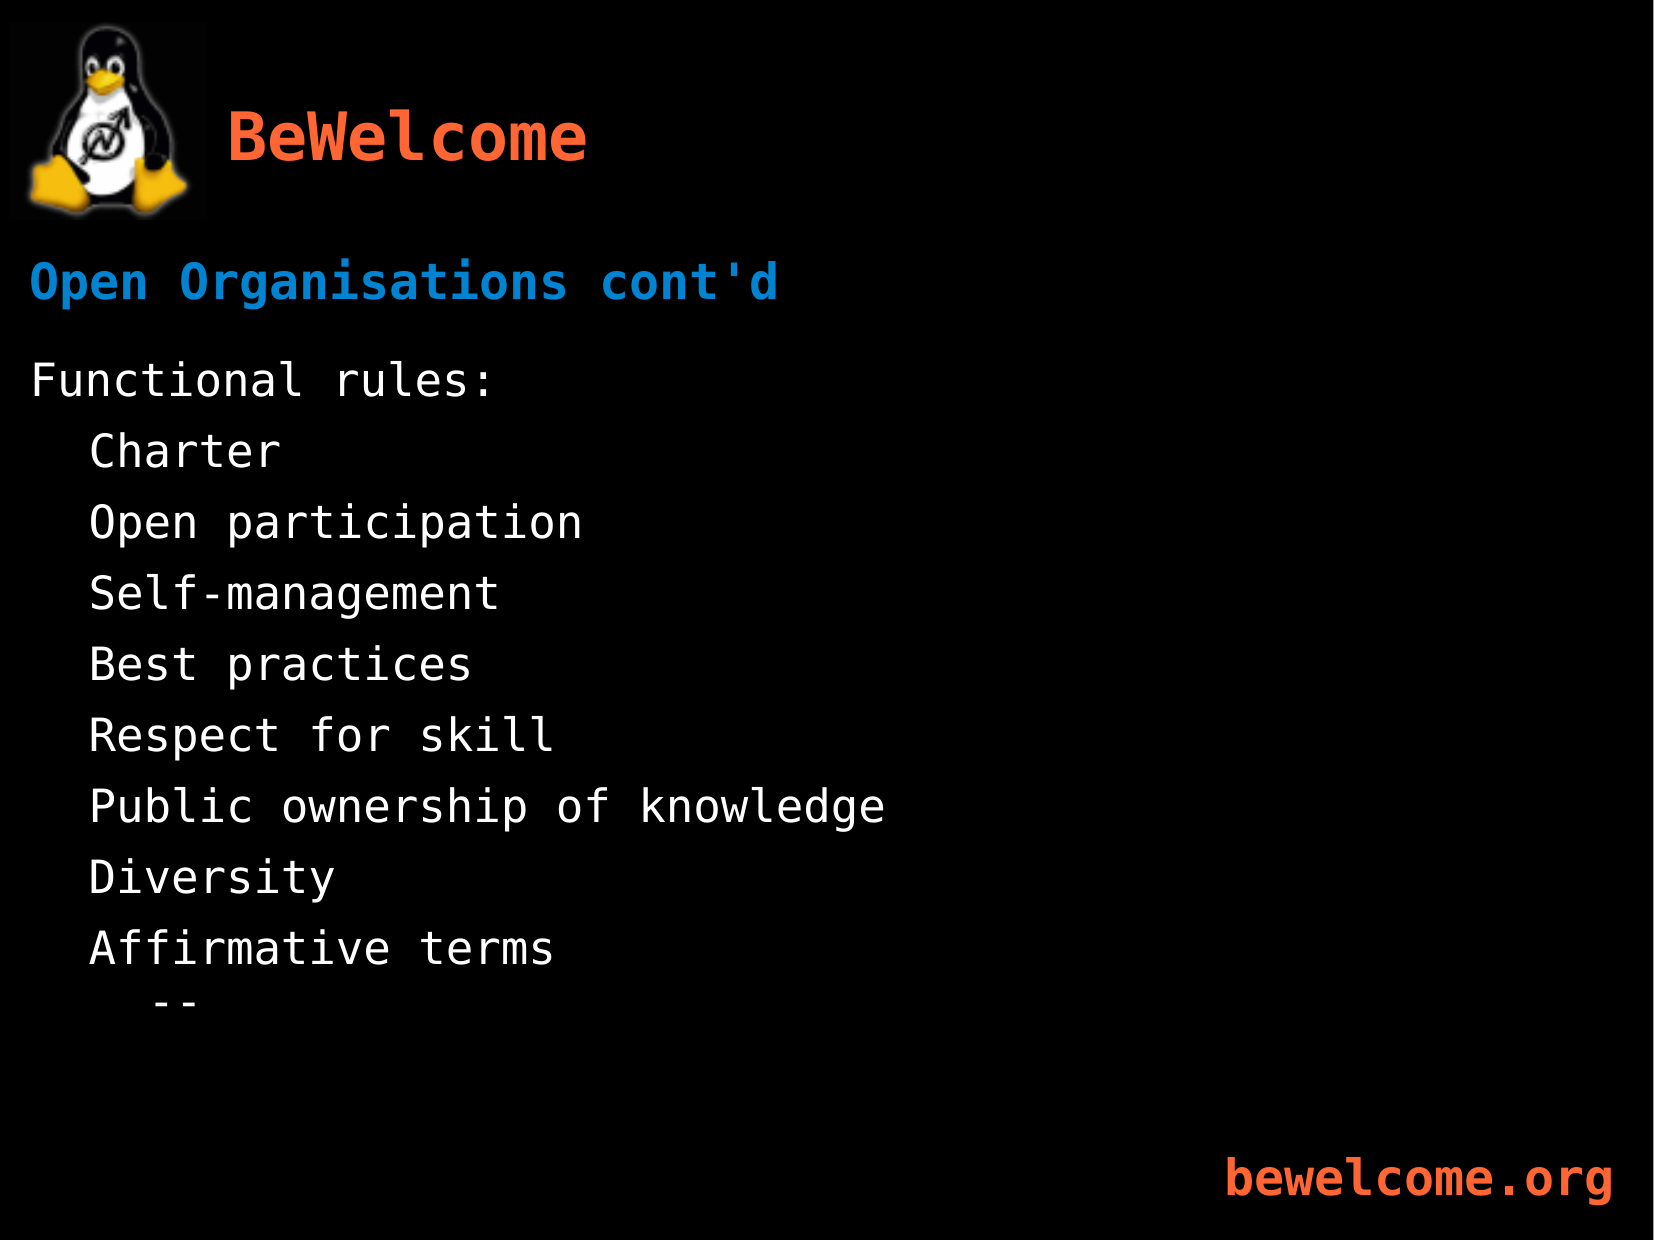

# Open Organisations cont'd
Functional rules:
Charter
Open participation
Self-management
Best practices
Respect for skill
Public ownership of knowledge
Diversity
Affirmative terms
--